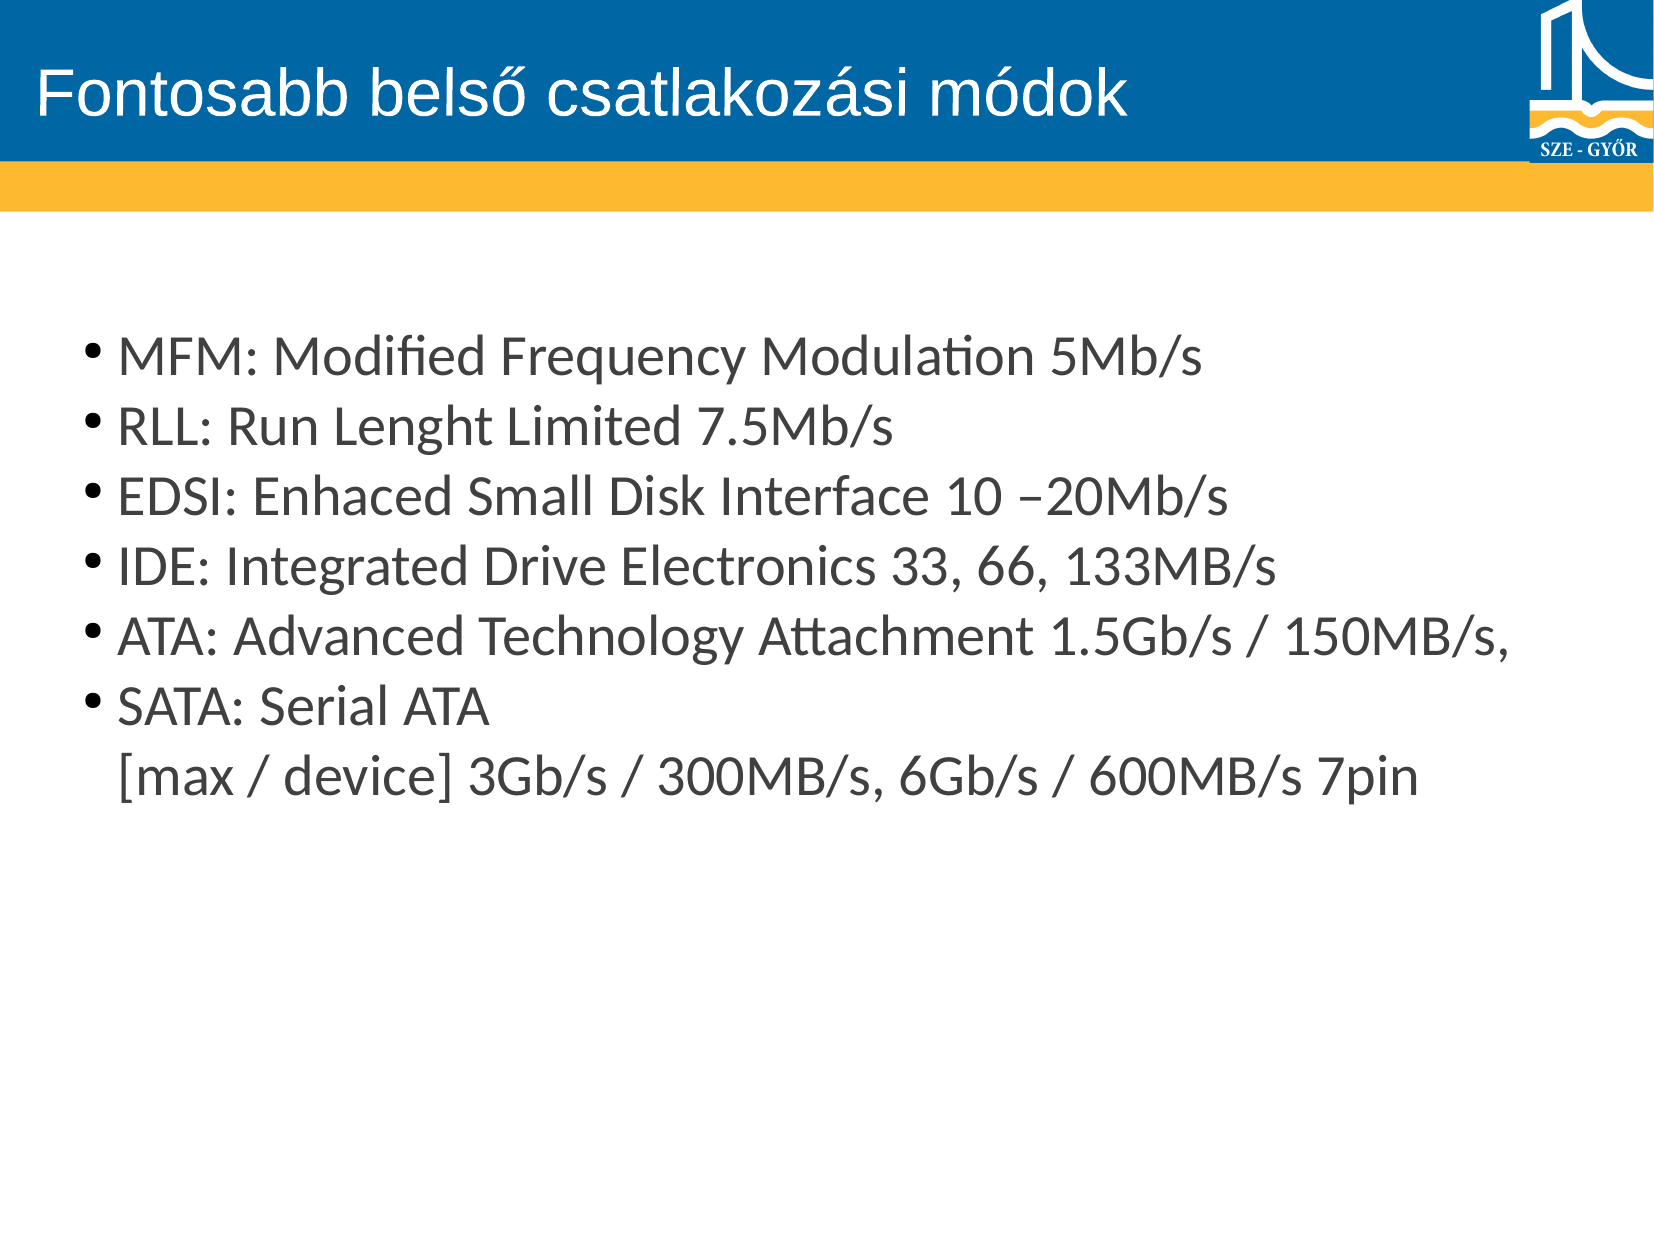

Fontosabb belső csatlakozási módok
MFM: Modified Frequency Modulation 5Mb/s
RLL: Run Lenght Limited 7.5Mb/s
EDSI: Enhaced Small Disk Interface 10 –20Mb/s
IDE: Integrated Drive Electronics 33, 66, 133MB/s
ATA: Advanced Technology Attachment 1.5Gb/s / 150MB/s,
SATA: Serial ATA
[max / device] 3Gb/s / 300MB/s, 6Gb/s / 600MB/s 7pin